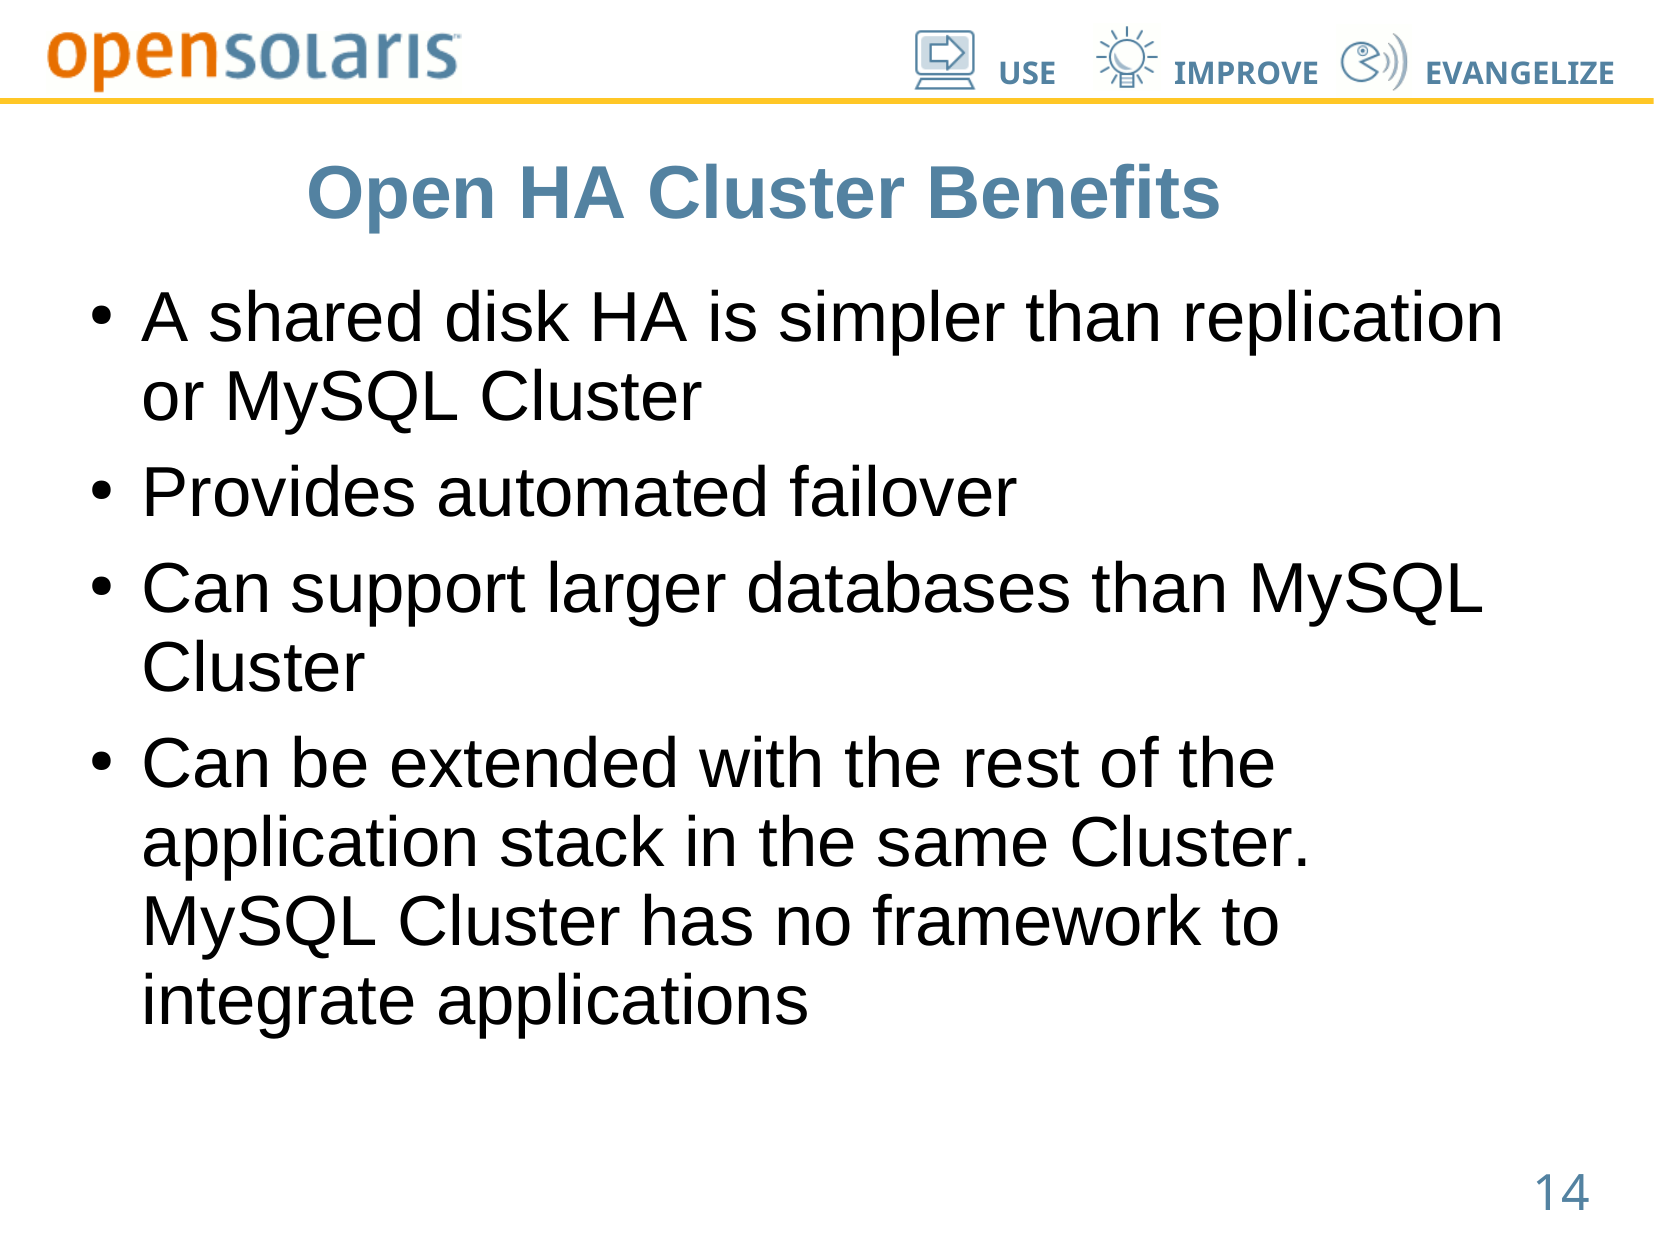

# Open HA Cluster Benefits
A shared disk HA is simpler than replication or MySQL Cluster
Provides automated failover
Can support larger databases than MySQL Cluster
Can be extended with the rest of the application stack in the same Cluster. MySQL Cluster has no framework to integrate applications